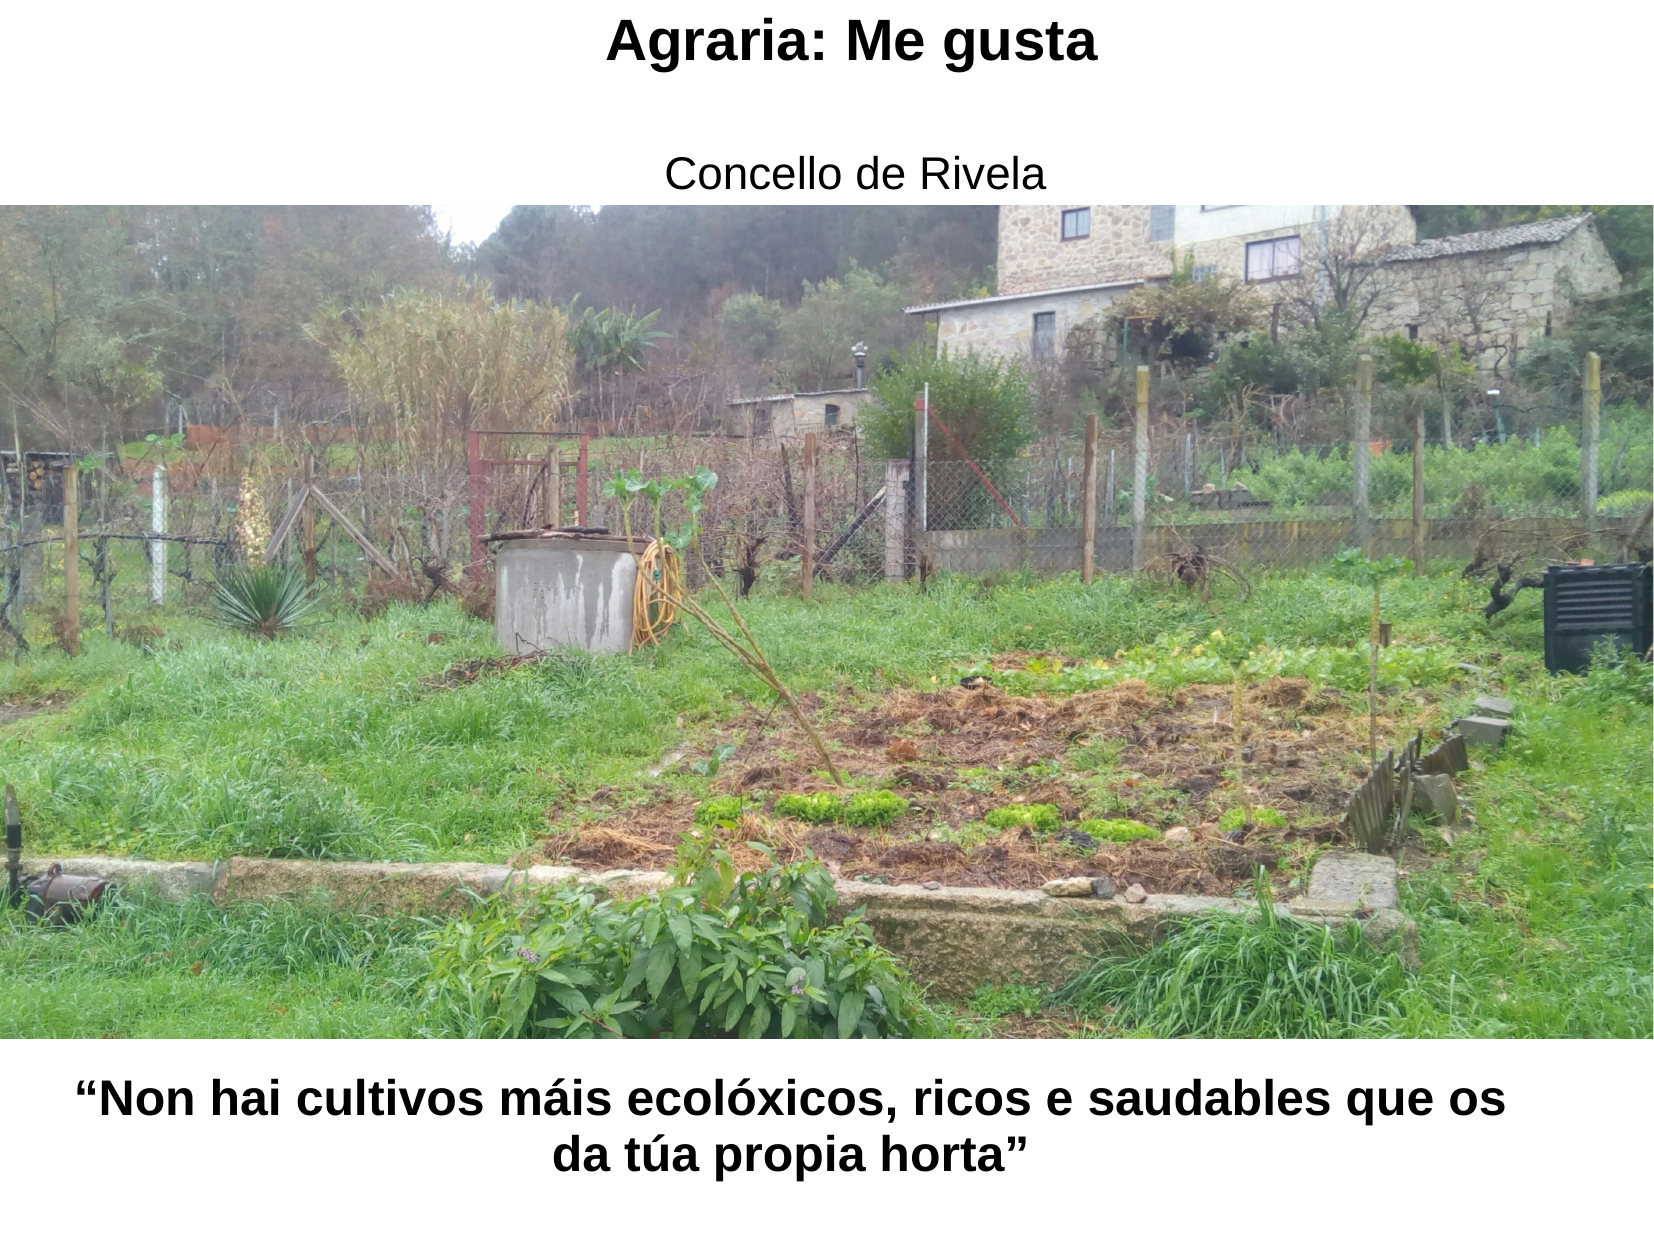

Agraria: Me gusta
Concello de Rivela
“Non hai cultivos máis ecolóxicos, ricos e saudables que os da túa propia horta”